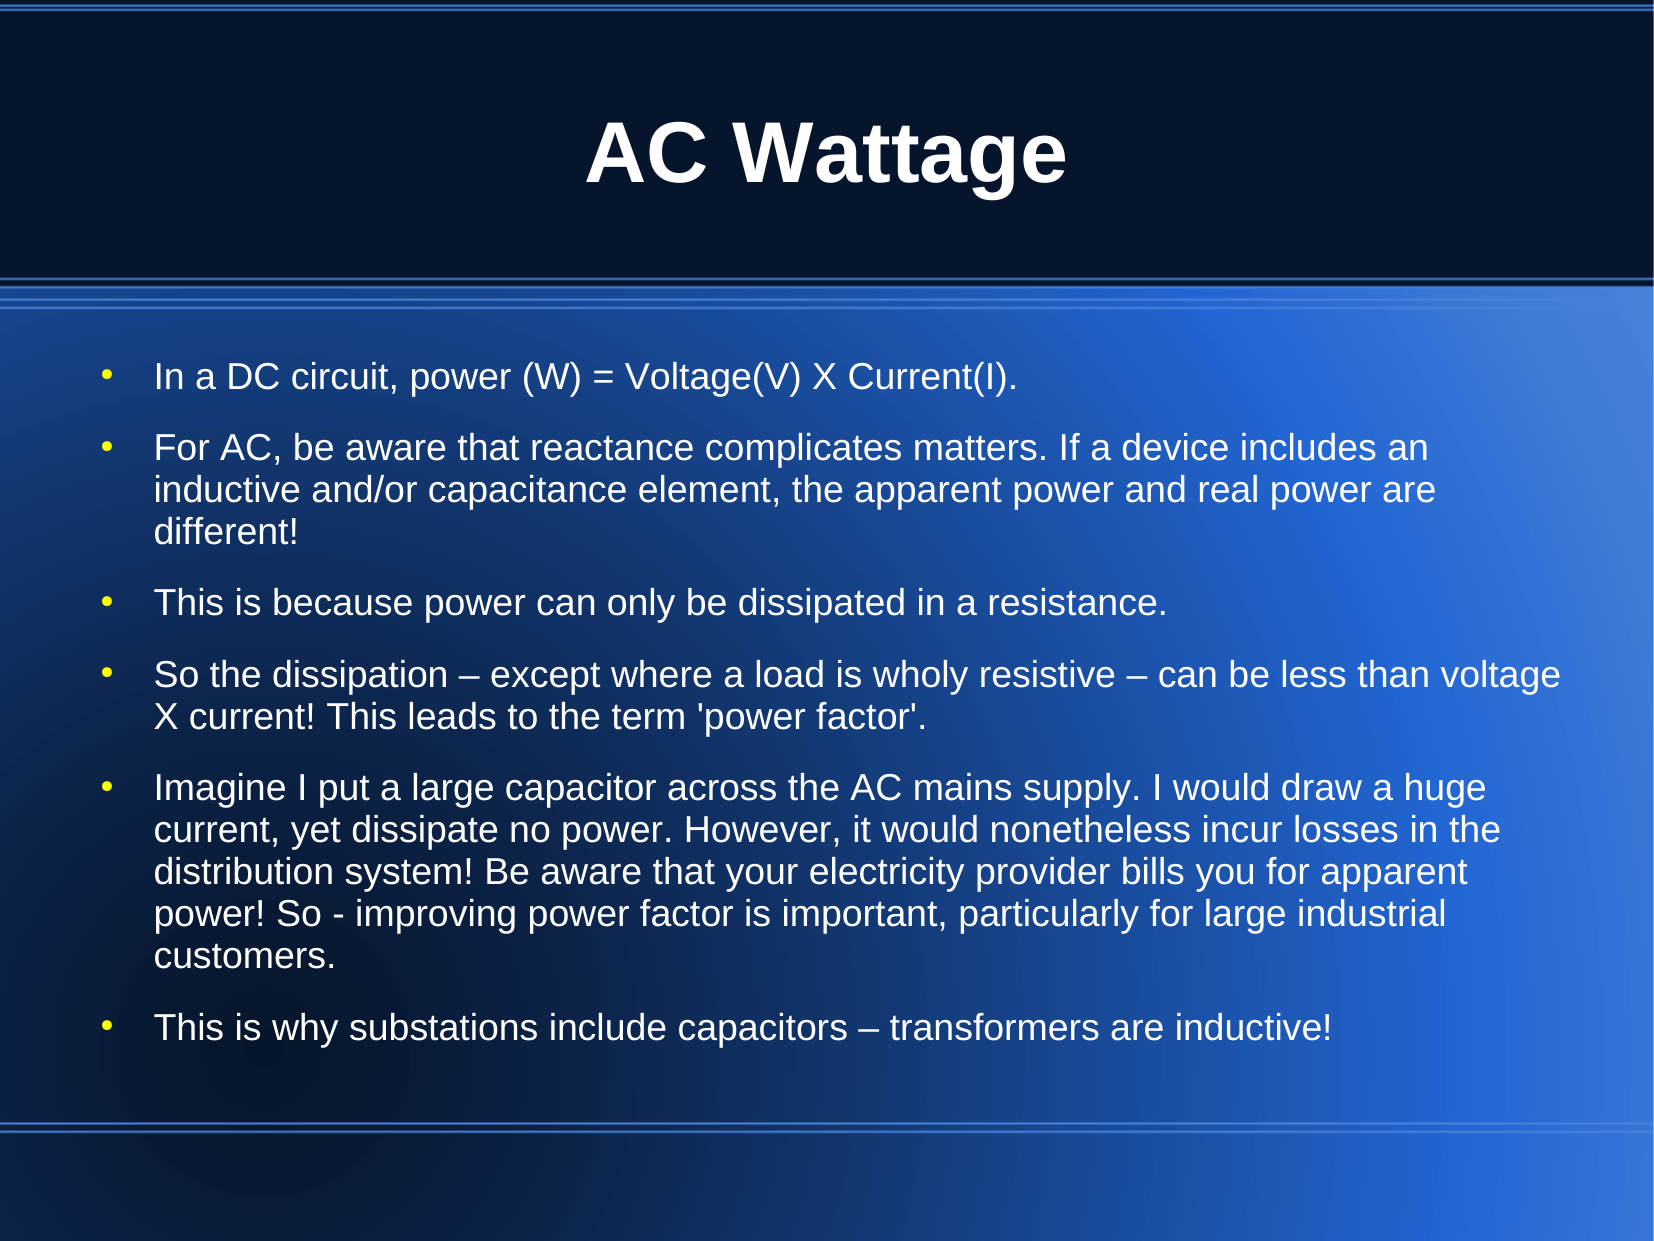

# AC Wattage
In a DC circuit, power (W) = Voltage(V) X Current(I).
For AC, be aware that reactance complicates matters. If a device includes an inductive and/or capacitance element, the apparent power and real power are different!
This is because power can only be dissipated in a resistance.
So the dissipation – except where a load is wholy resistive – can be less than voltage X current! This leads to the term 'power factor'.
Imagine I put a large capacitor across the AC mains supply. I would draw a huge current, yet dissipate no power. However, it would nonetheless incur losses in the distribution system! Be aware that your electricity provider bills you for apparent power! So - improving power factor is important, particularly for large industrial customers.
This is why substations include capacitors – transformers are inductive!